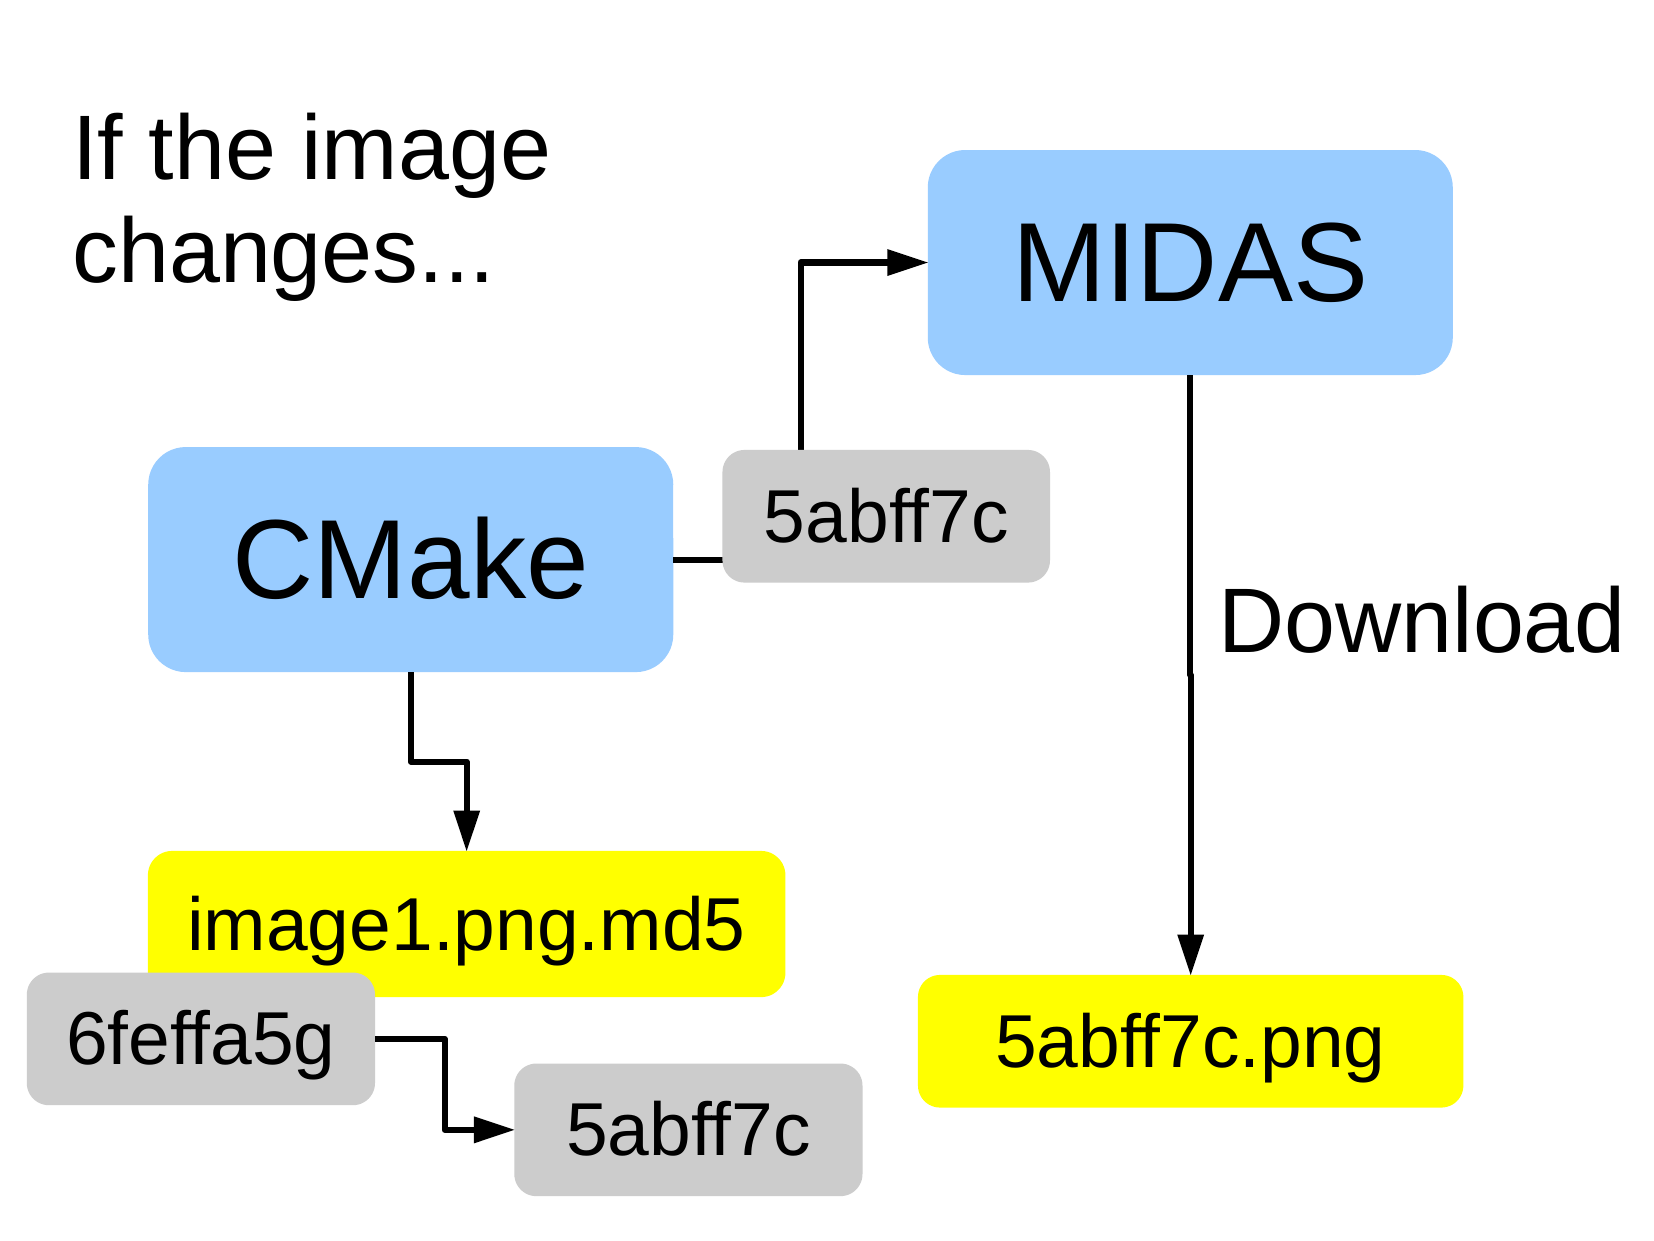

If the image changes...
MIDAS
CMake
5abff7c
Download
image1.png.md5
6feffa5g
5abff7c.png
5abff7c